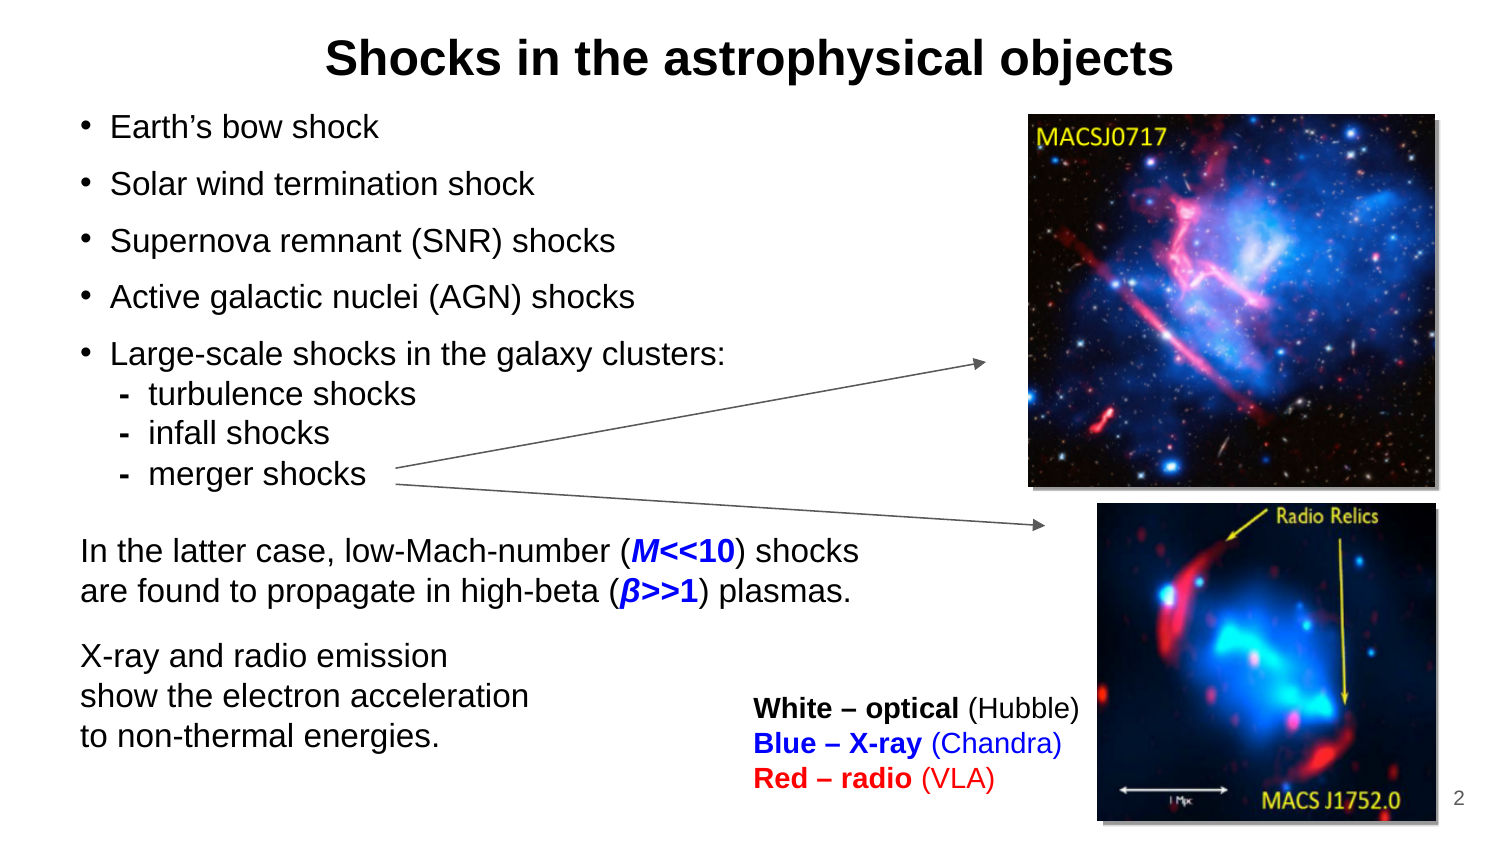

# Shocks in the astrophysical objects
Earth’s bow shock
Solar wind termination shock
Supernova remnant (SNR) shocks
Active galactic nuclei (AGN) shocks
Large-scale shocks in the galaxy clusters:
 - turbulence shocks
 - infall shocks
 - merger shocks
In the latter case, low-Mach-number (M<<10) shocks are found to propagate in high-beta (β>>1) plasmas.
X-ray and radio emission
show the electron acceleration
to non-thermal energies.
White – optical (Hubble)
Blue – X-ray (Chandra)
Red – radio (VLA)